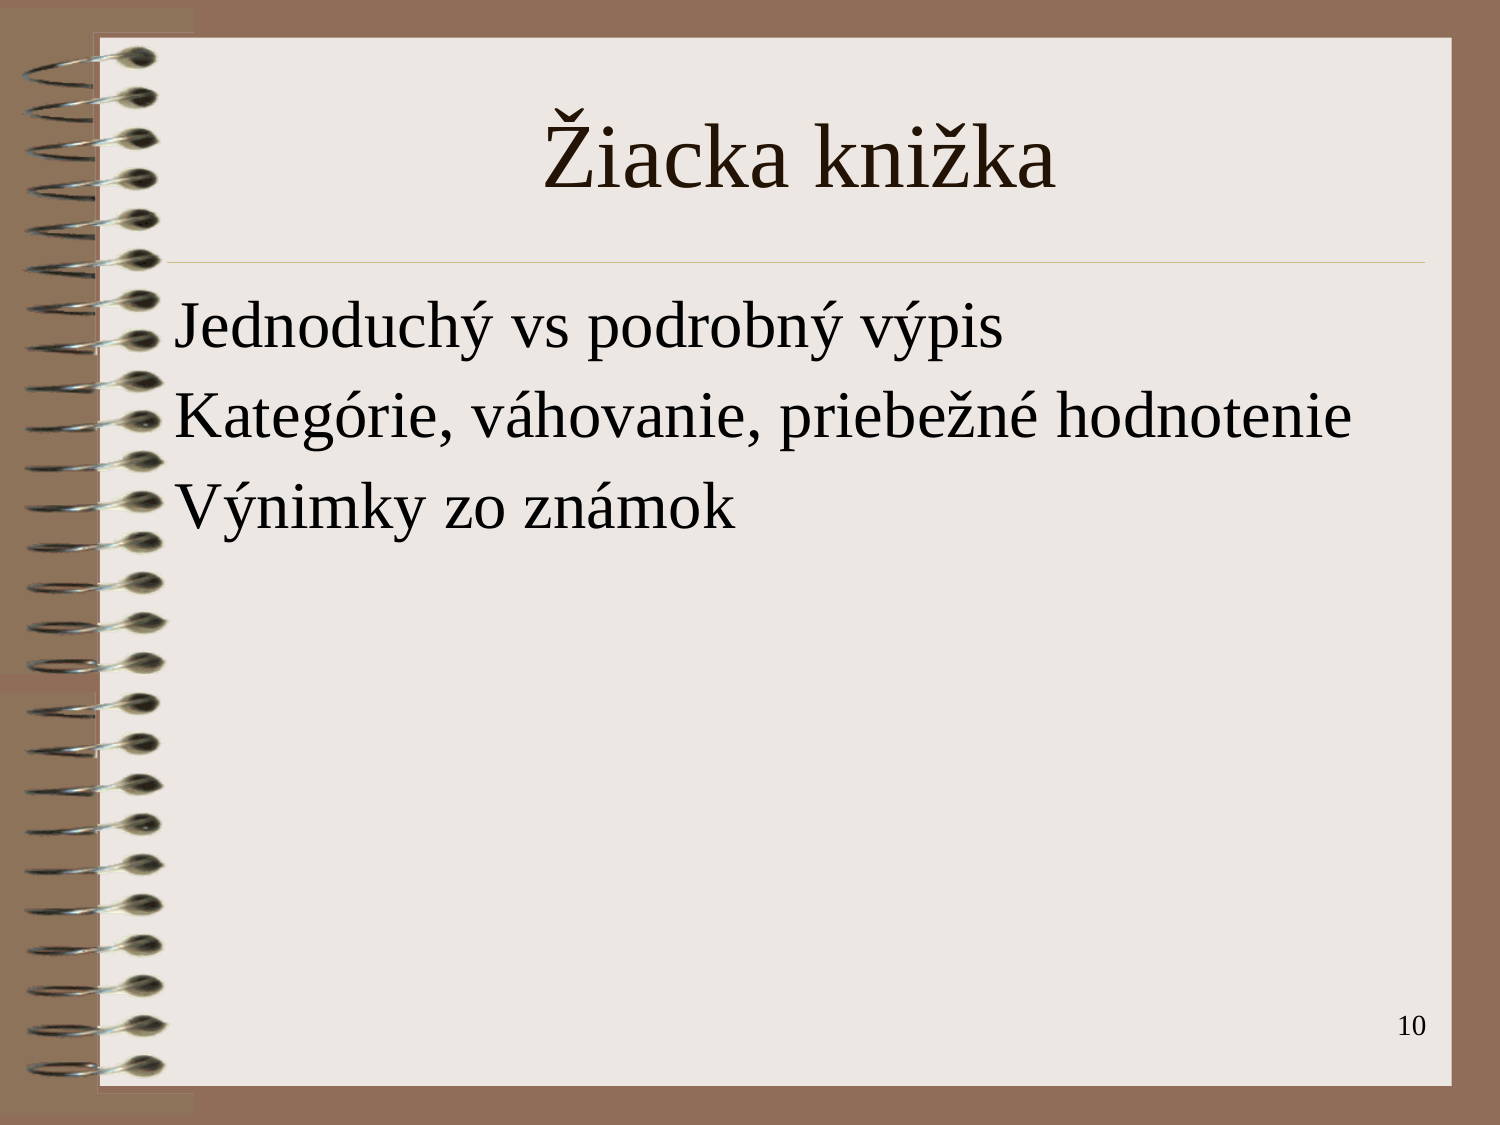

# Žiacka knižka
Jednoduchý vs podrobný výpis
Kategórie, váhovanie, priebežné hodnotenie
Výnimky zo známok
10